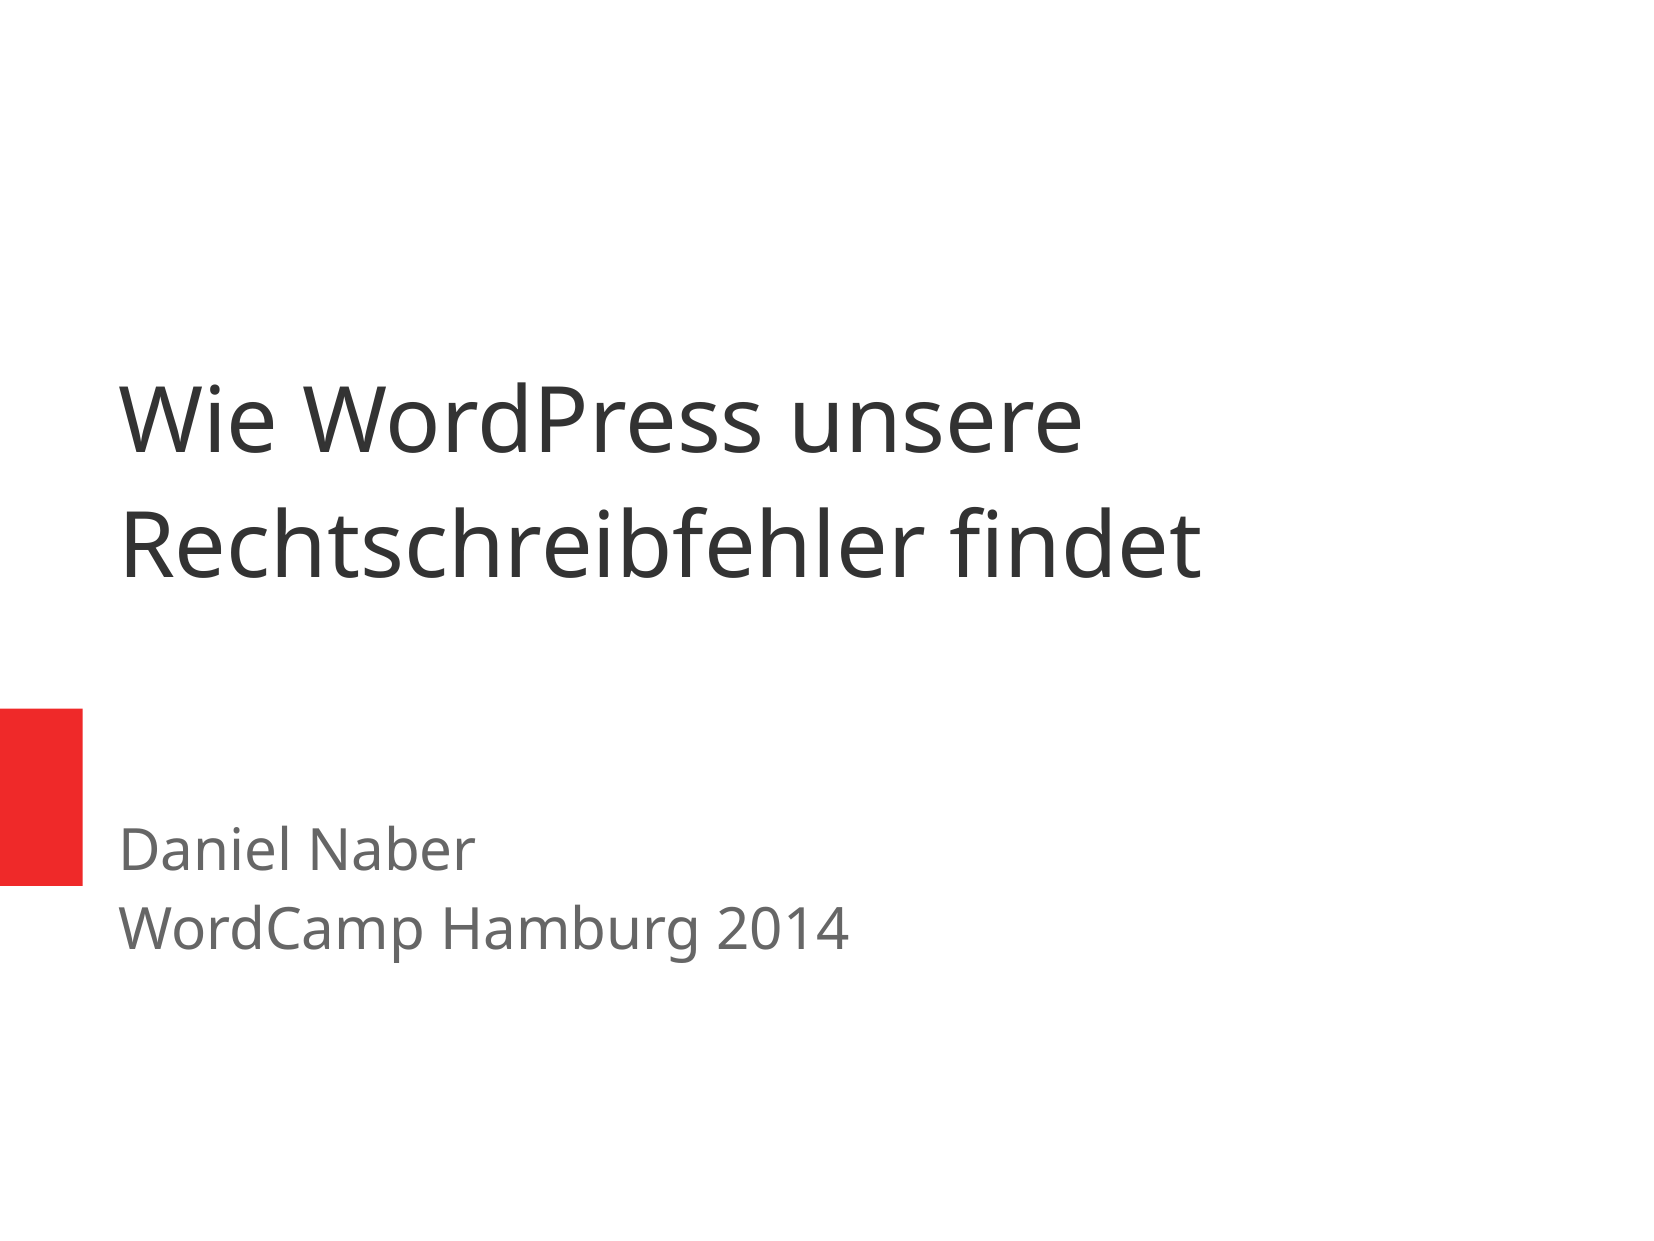

# Wie WordPress unsere Rechtschreibfehler findet
Daniel Naber
WordCamp Hamburg 2014